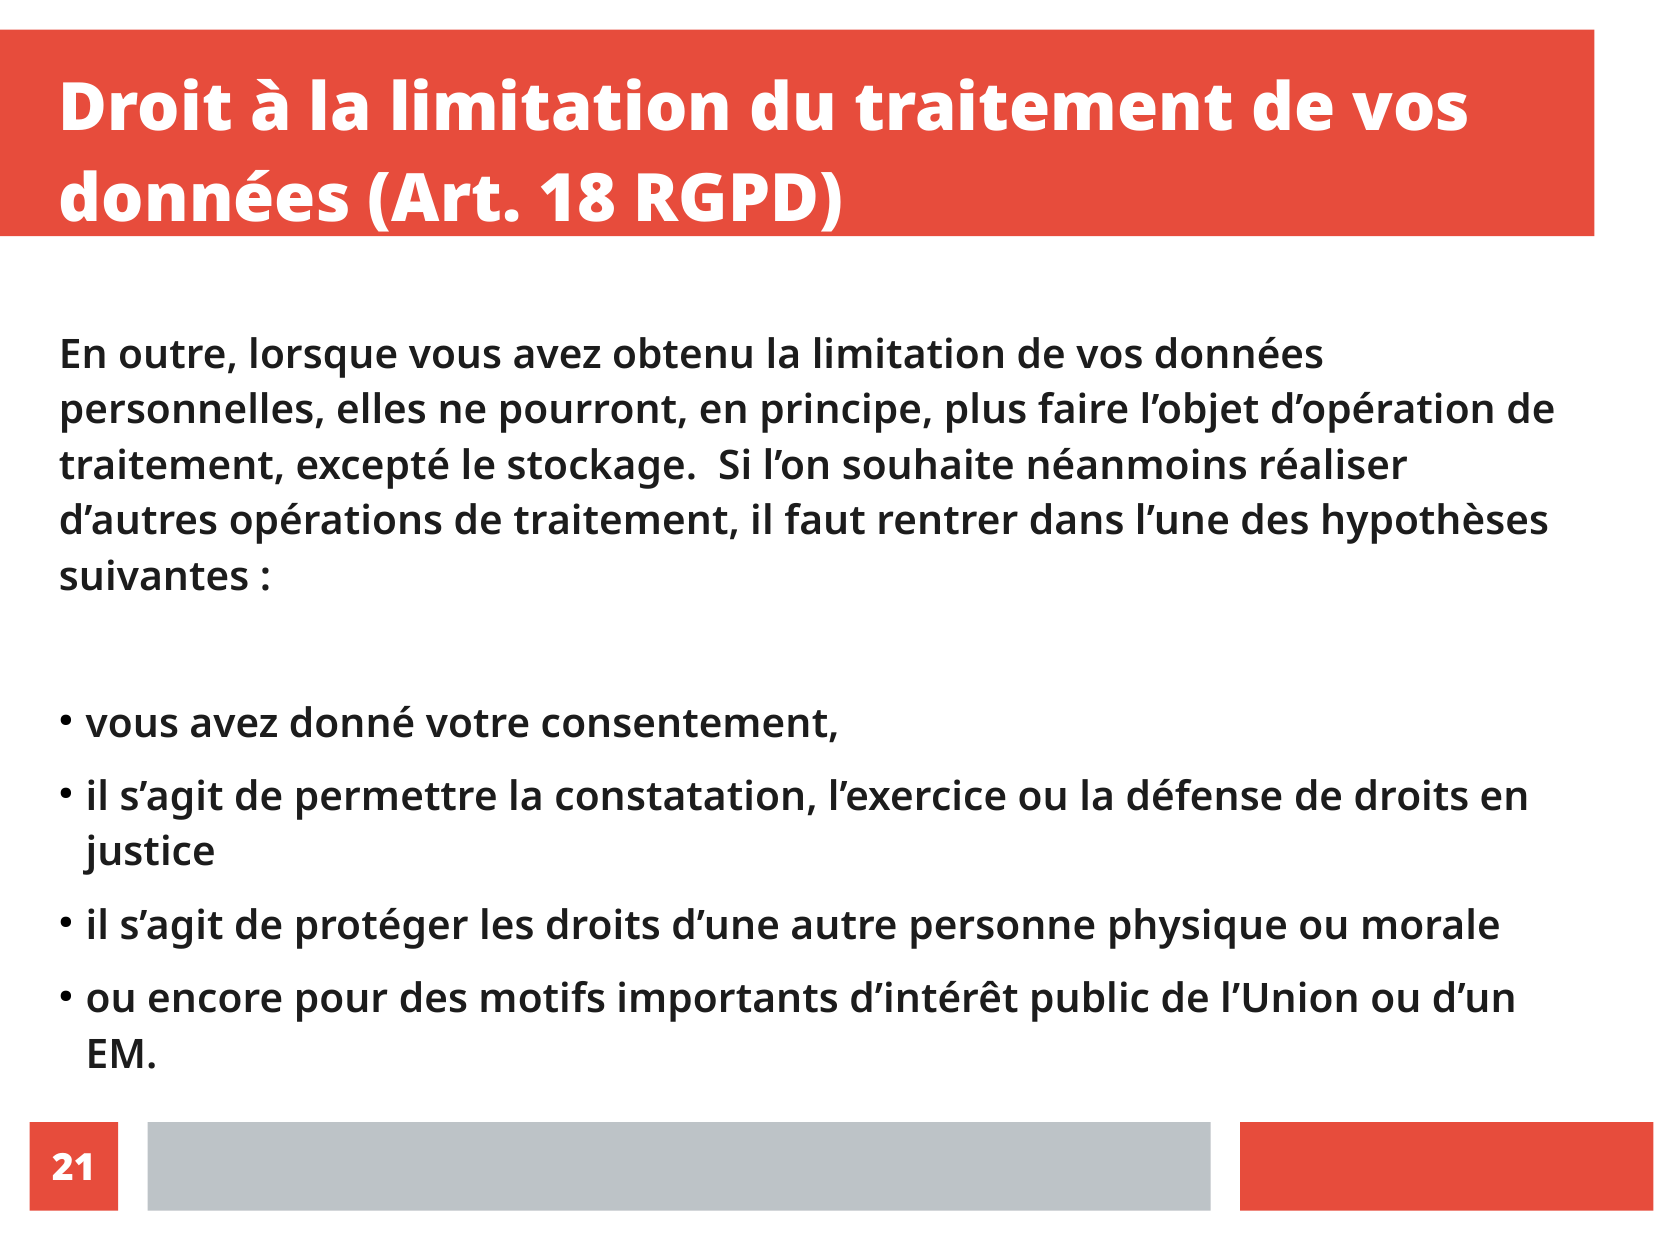

# Droit à la limitation du traitement de vos données (Art. 18 RGPD)
En outre, lorsque vous avez obtenu la limitation de vos données personnelles, elles ne pourront, en principe, plus faire l’objet d’opération de traitement, excepté le stockage. Si l’on souhaite néanmoins réaliser d’autres opérations de traitement, il faut rentrer dans l’une des hypothèses suivantes :
vous avez donné votre consentement,
il s’agit de permettre la constatation, l’exercice ou la défense de droits en justice
il s’agit de protéger les droits d’une autre personne physique ou morale
ou encore pour des motifs importants d’intérêt public de l’Union ou d’un EM.
21